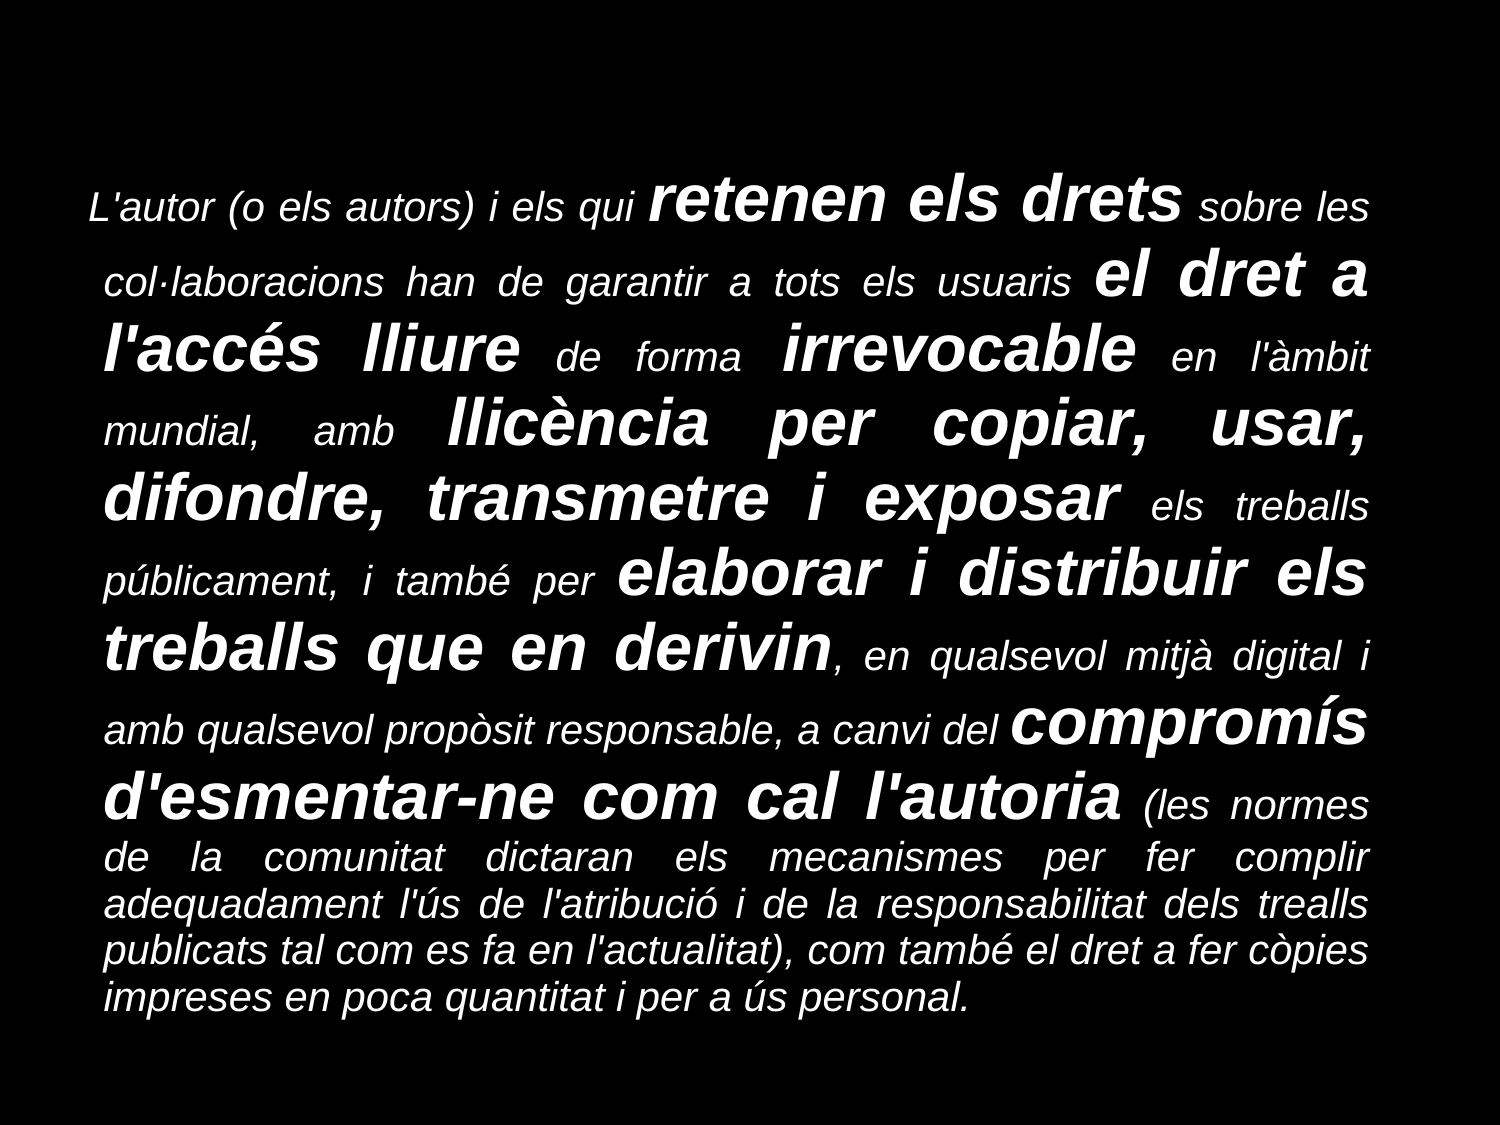

# L'autor (o els autors) i els qui retenen els drets sobre les col·laboracions han de garantir a tots els usuaris el dret a l'accés lliure de forma irrevocable en l'àmbit mundial, amb llicència per copiar, usar, difondre, transmetre i exposar els treballs públicament, i també per elaborar i distribuir els treballs que en derivin, en qualsevol mitjà digital i amb qualsevol propòsit responsable, a canvi del compromís d'esmentar-ne com cal l'autoria (les normes de la comunitat dictaran els mecanismes per fer complir adequadament l'ús de l'atribució i de la responsabilitat dels trealls publicats tal com es fa en l'actualitat), com també el dret a fer còpies impreses en poca quantitat i per a ús personal.